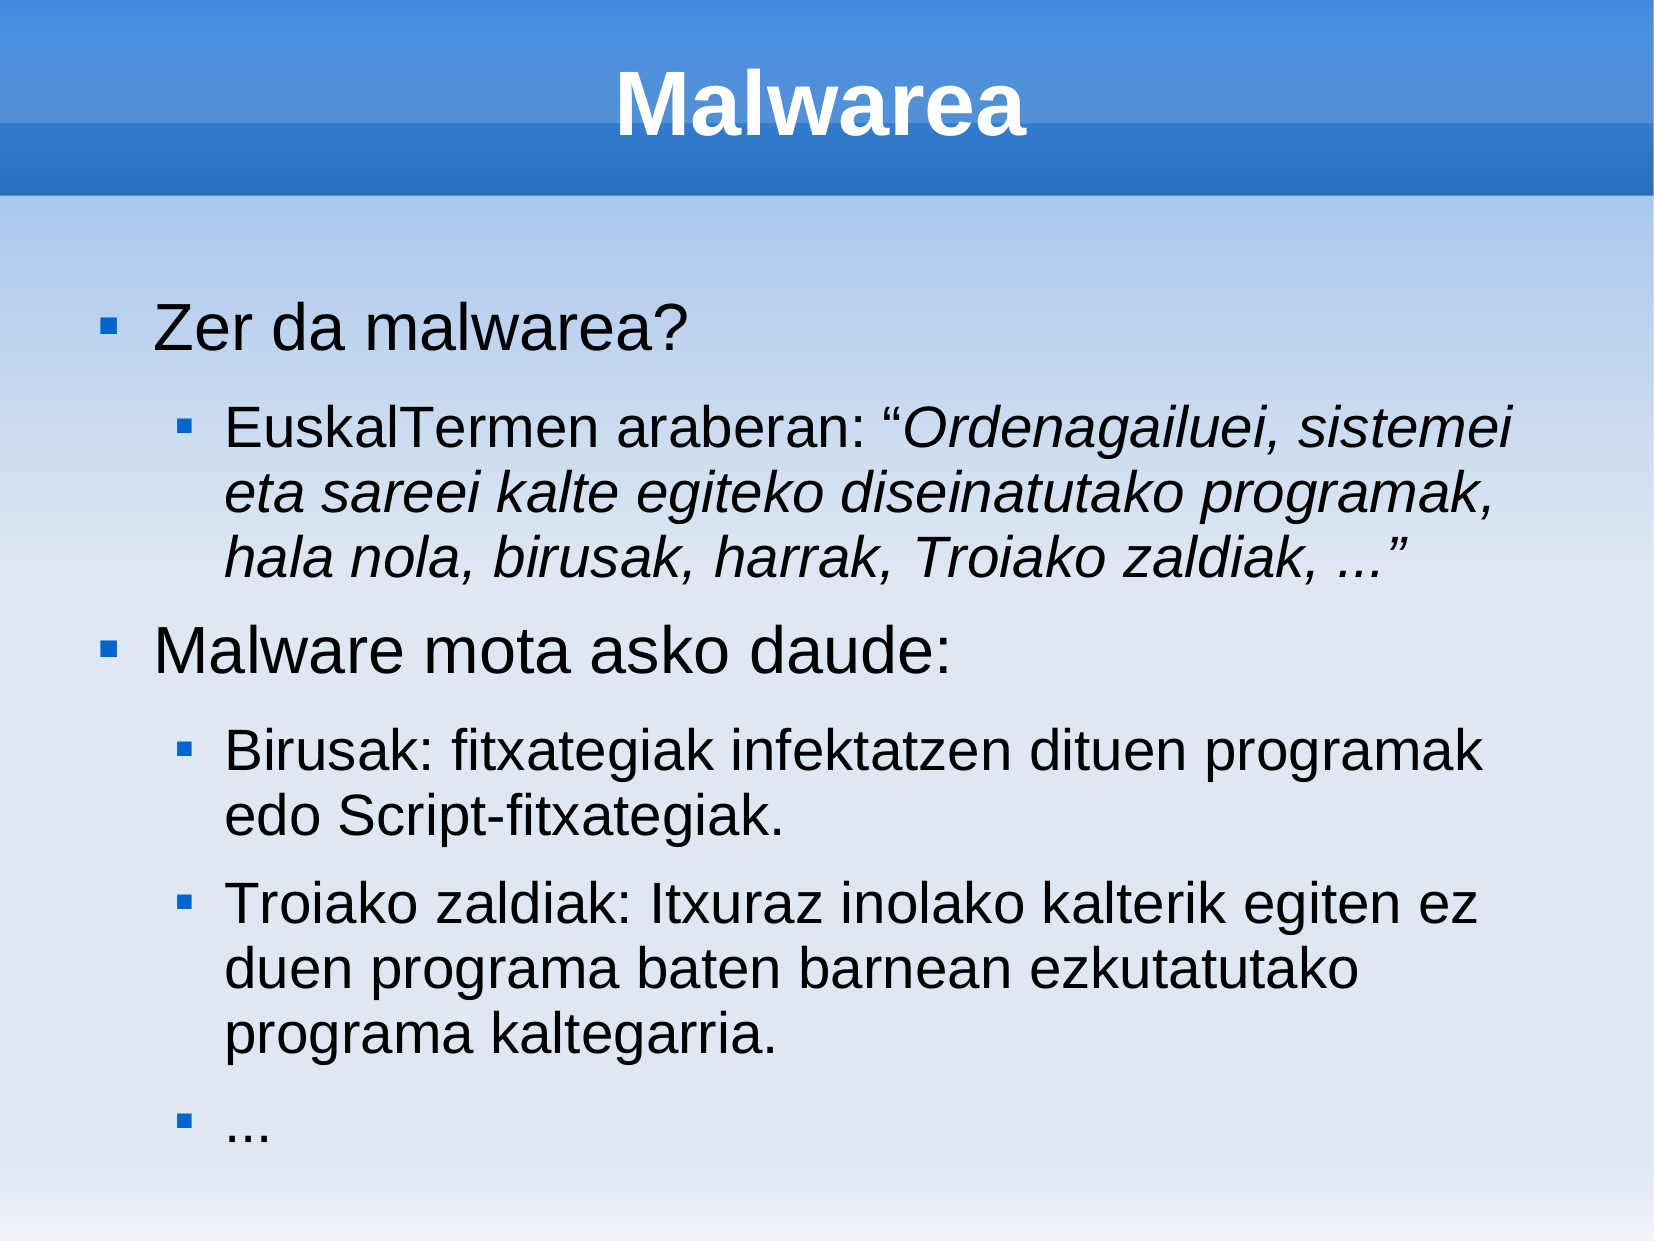

# Malwarea
Zer da malwarea?
EuskalTermen araberan: “Ordenagailuei, sistemei eta sareei kalte egiteko diseinatutako programak, hala nola, birusak, harrak, Troiako zaldiak, ...”
Malware mota asko daude:
Birusak: fitxategiak infektatzen dituen programak edo Script-fitxategiak.
Troiako zaldiak: Itxuraz inolako kalterik egiten ez duen programa baten barnean ezkutatutako programa kaltegarria.
...